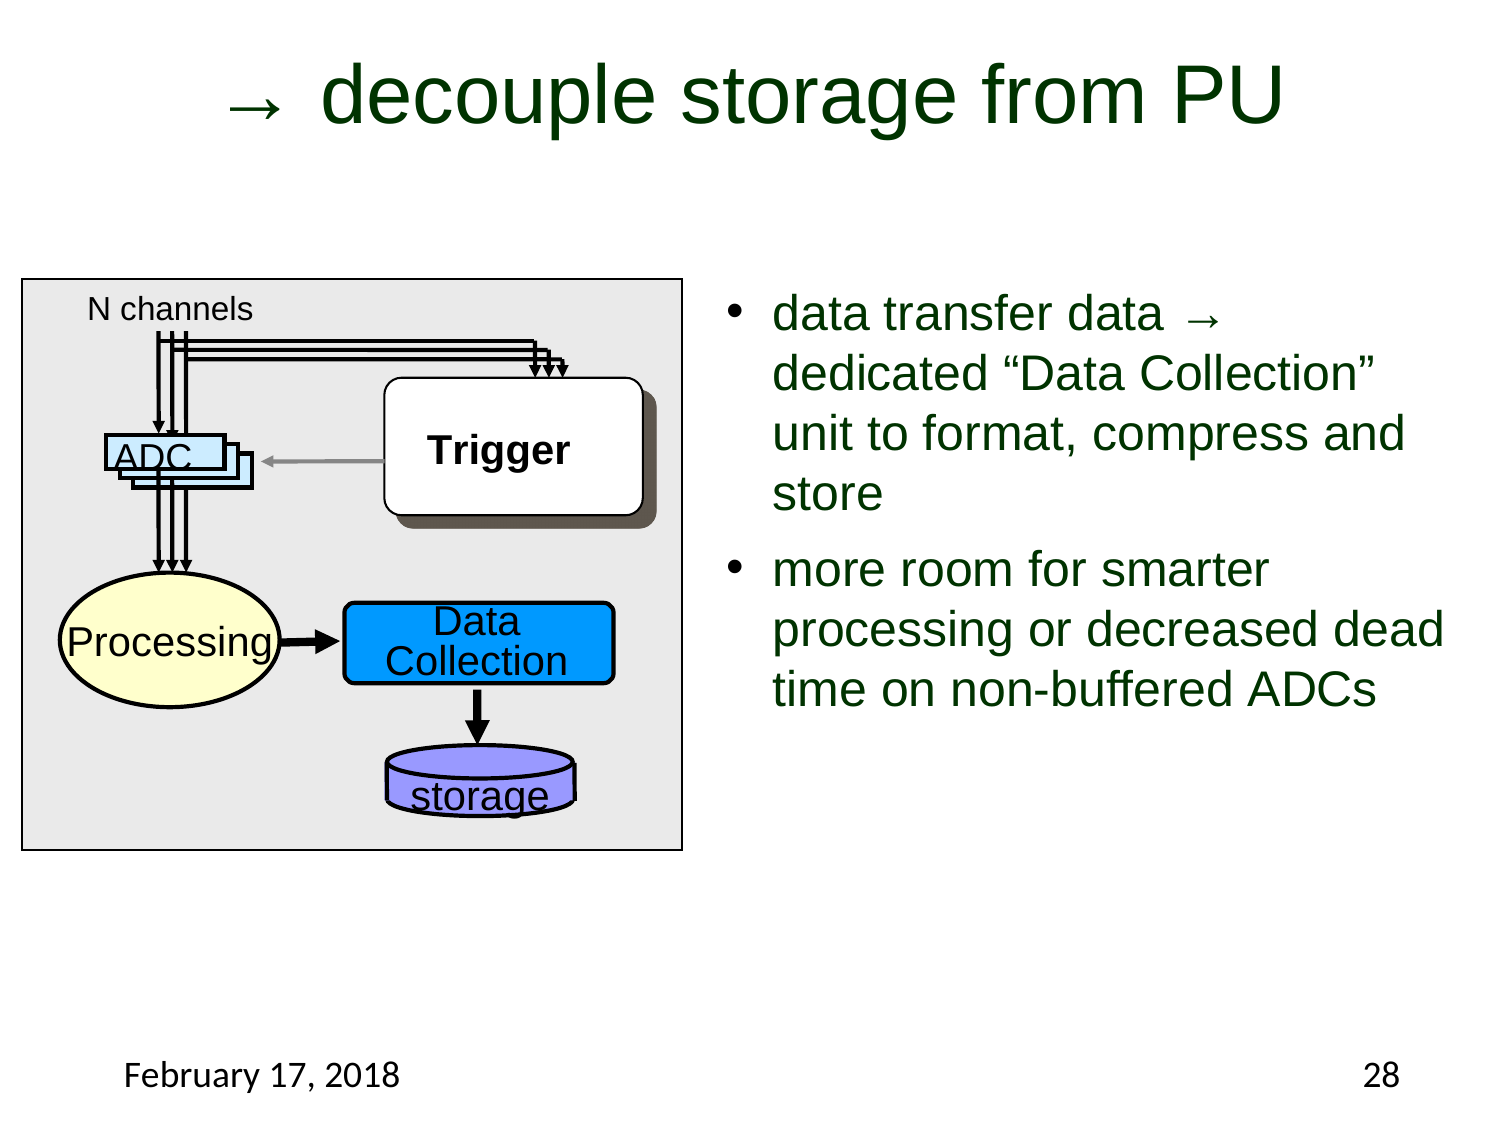

# → decouple storage from PU
data transfer data → dedicated “Data Collection” unit to format, compress and store
more room for smarter processing or decreased dead time on non-buffered ADCs
N channels
Trigger
ADC
Processing
Data
Collection
storage
17 February 2018
28